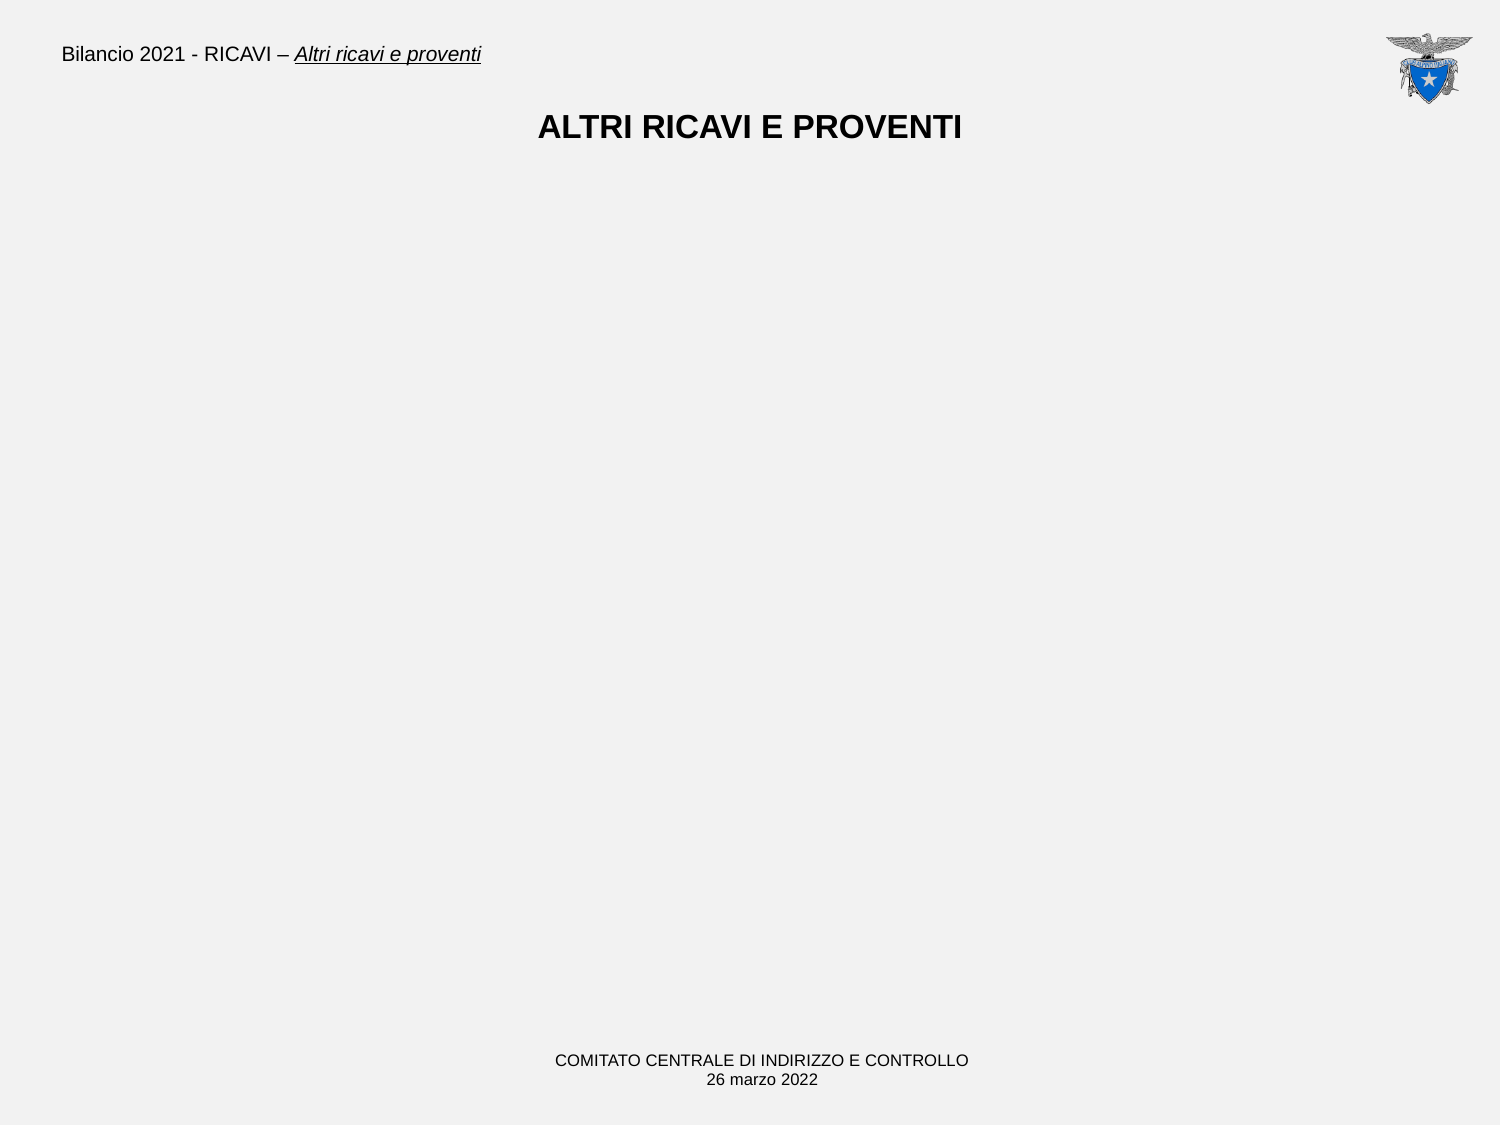

Bilancio 2021 - RICAVI – Altri ricavi e proventi
ALTRI RICAVI E PROVENTI
COMITATO CENTRALE DI INDIRIZZO E CONTROLLO
26 marzo 2022